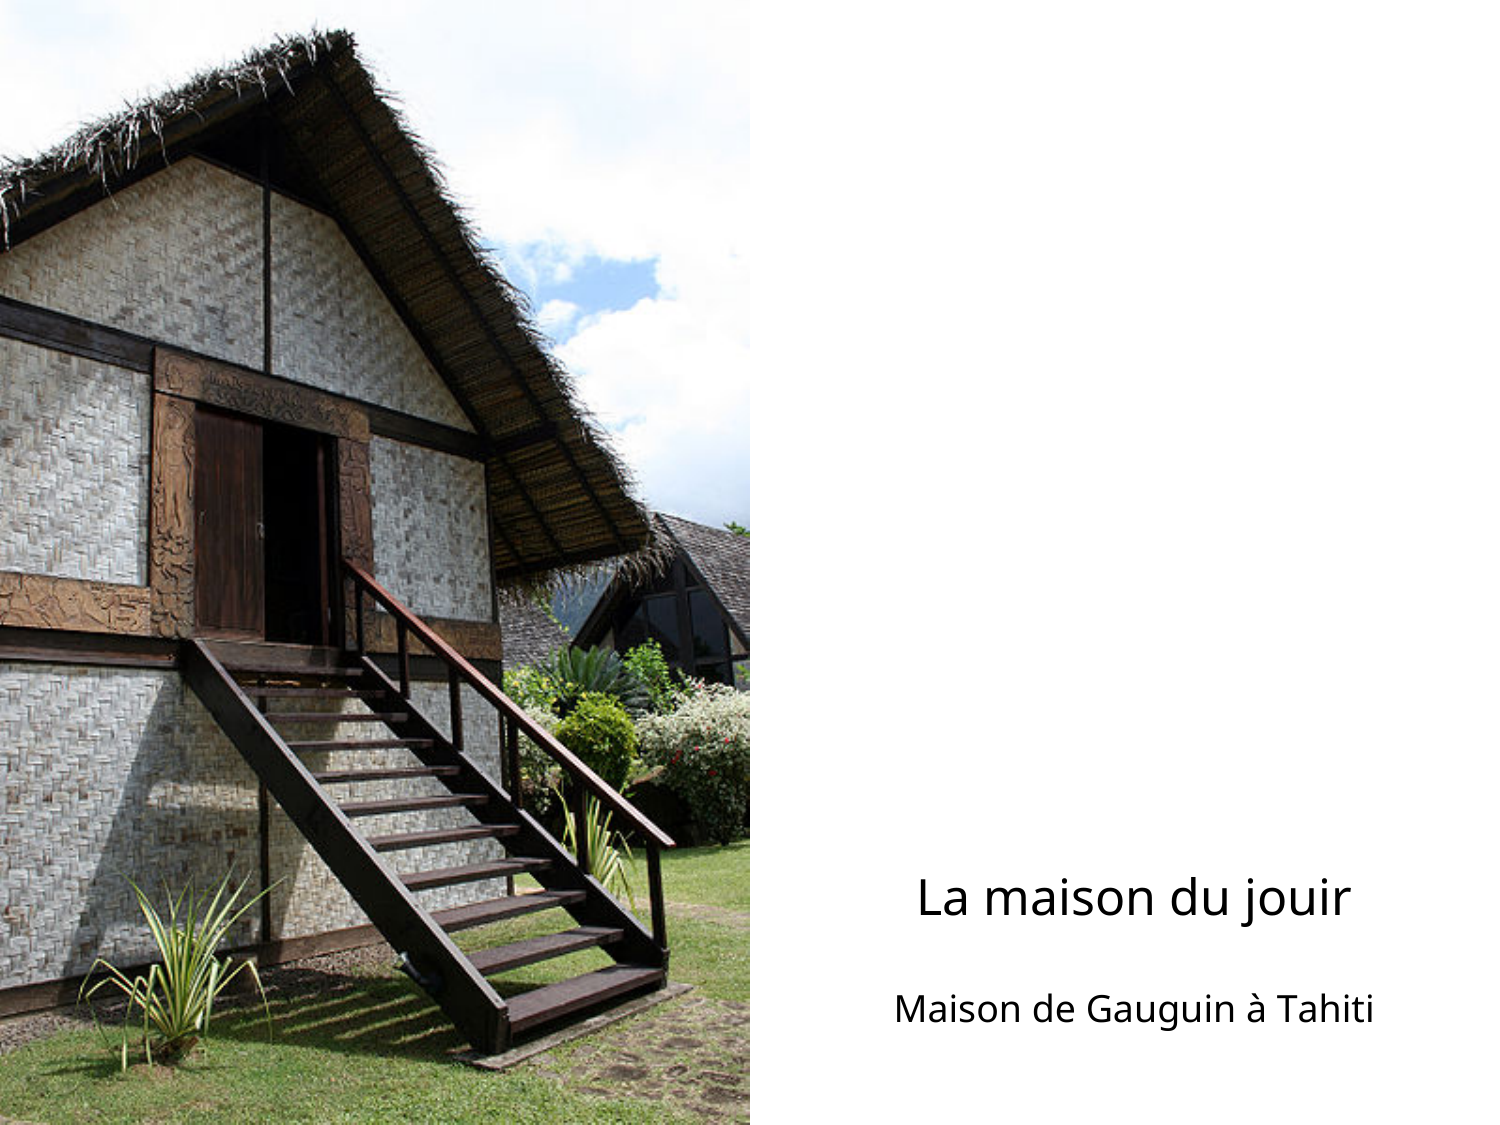

La maison du jouir
Maison de Gauguin à Tahiti